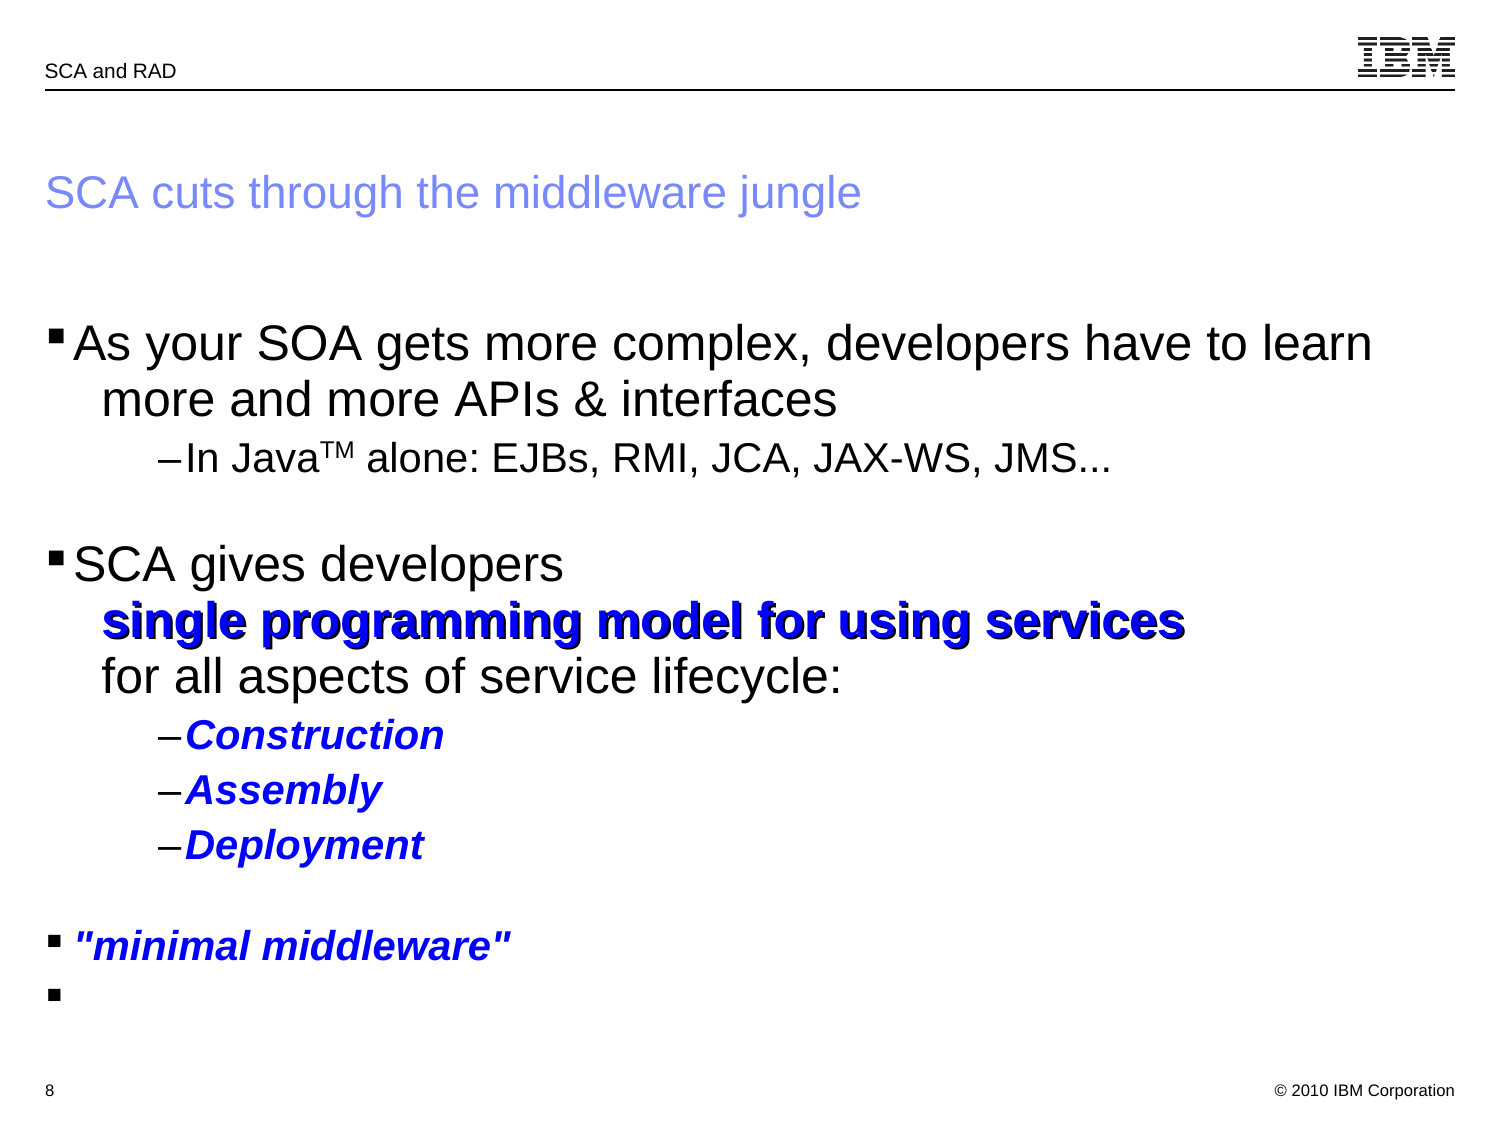

# SCA cuts through the middleware jungle
As your SOA gets more complex, developers have to learn more and more APIs & interfaces
In JavaTM alone: EJBs, RMI, JCA, JAX-WS, JMS...
SCA gives developers
single programming model for using services
for all aspects of service lifecycle:
Construction
Assembly
Deployment
"minimal middleware"
8